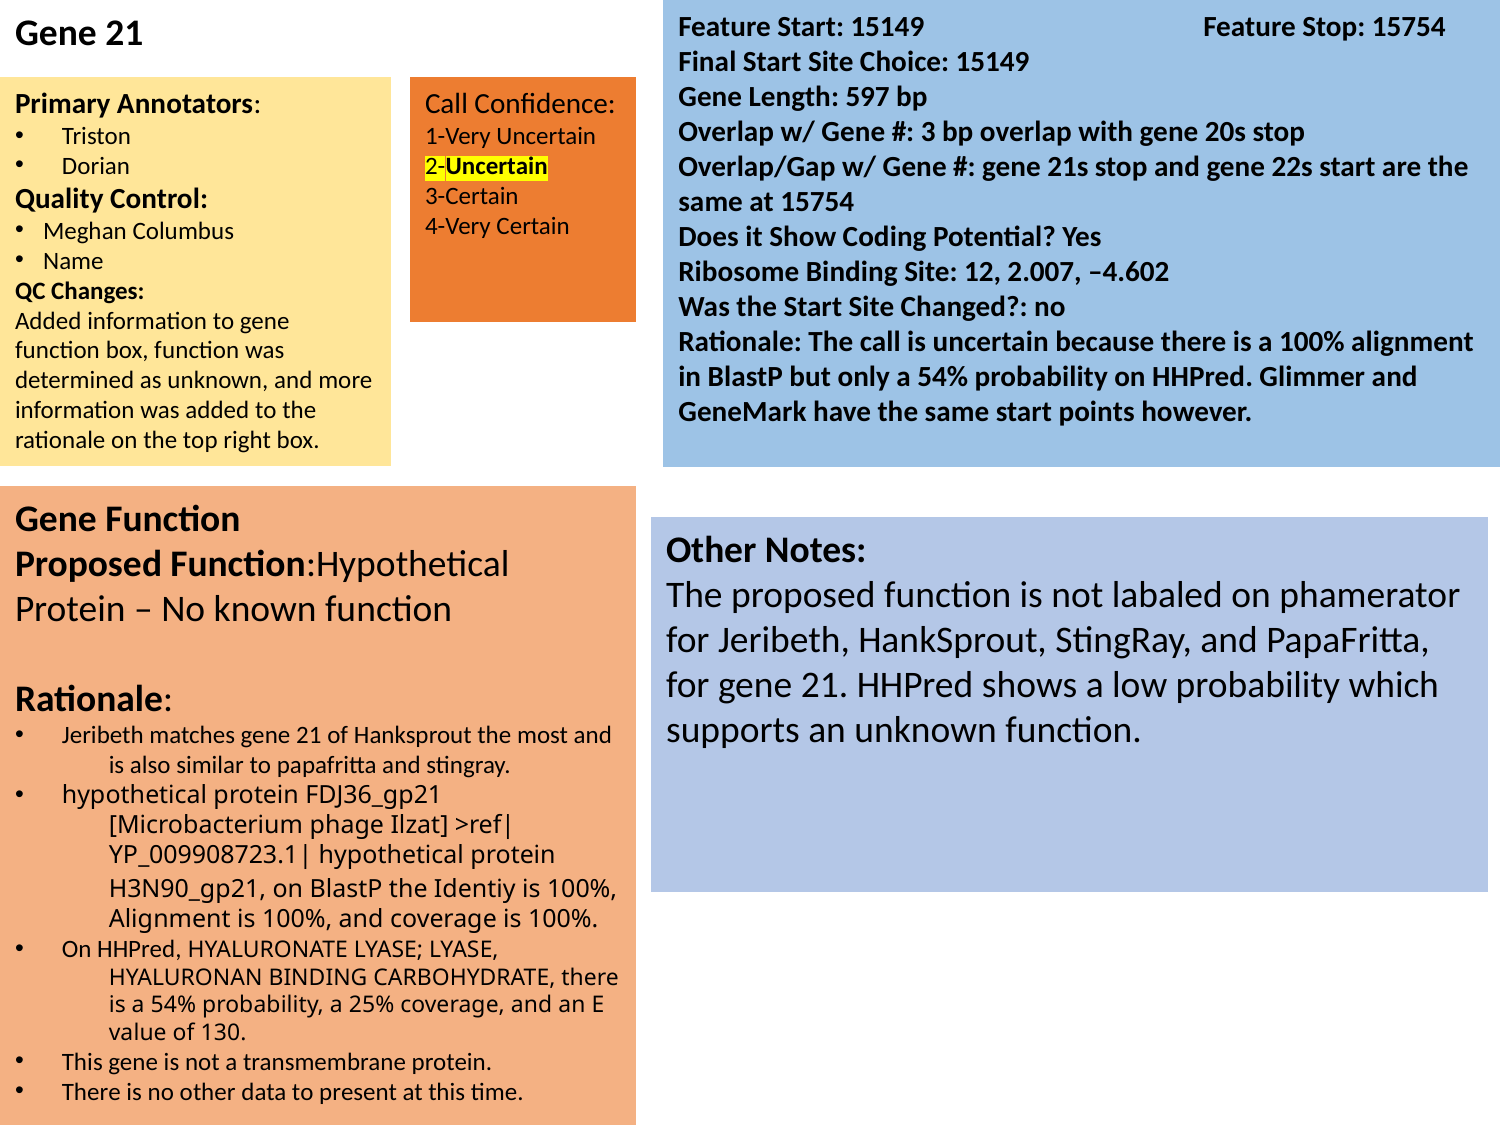

Gene 21
Feature Start: 15149				Feature Stop: 15754
Final Start Site Choice: 15149
Gene Length: 597 bp
Overlap w/ Gene #: 3 bp overlap with gene 20s stop
Overlap/Gap w/ Gene #: gene 21s stop and gene 22s start are the same at 15754
Does it Show Coding Potential? Yes
Ribosome Binding Site: 12, 2.007, –4.602
Was the Start Site Changed?: no
Rationale: The call is uncertain because there is a 100% alignment in BlastP but only a 54% probability on HHPred. Glimmer and GeneMark have the same start points however.
Primary Annotators:
Triston
Dorian
Quality Control:
Meghan Columbus
Name
QC Changes:
Added information to gene function box, function was determined as unknown, and more information was added to the rationale on the top right box.
Call Confidence:
1-Very Uncertain
2-Uncertain
3-Certain
4-Very Certain
Gene Function
Proposed Function:Hypothetical Protein – No known function
Rationale:
Jeribeth matches gene 21 of Hanksprout the most and is also similar to papafritta and stingray.
hypothetical protein FDJ36_gp21 [Microbacterium phage Ilzat] >ref|YP_009908723.1| hypothetical protein H3N90_gp21, on BlastP the Identiy is 100%, Alignment is 100%, and coverage is 100%.
On HHPred, HYALURONATE LYASE; LYASE, HYALURONAN BINDING CARBOHYDRATE, there is a 54% probability, a 25% coverage, and an E value of 130.
This gene is not a transmembrane protein.
There is no other data to present at this time.
Other Notes:
The proposed function is not labaled on phamerator for Jeribeth, HankSprout, StingRay, and PapaFritta, for gene 21. HHPred shows a low probability which supports an unknown function.